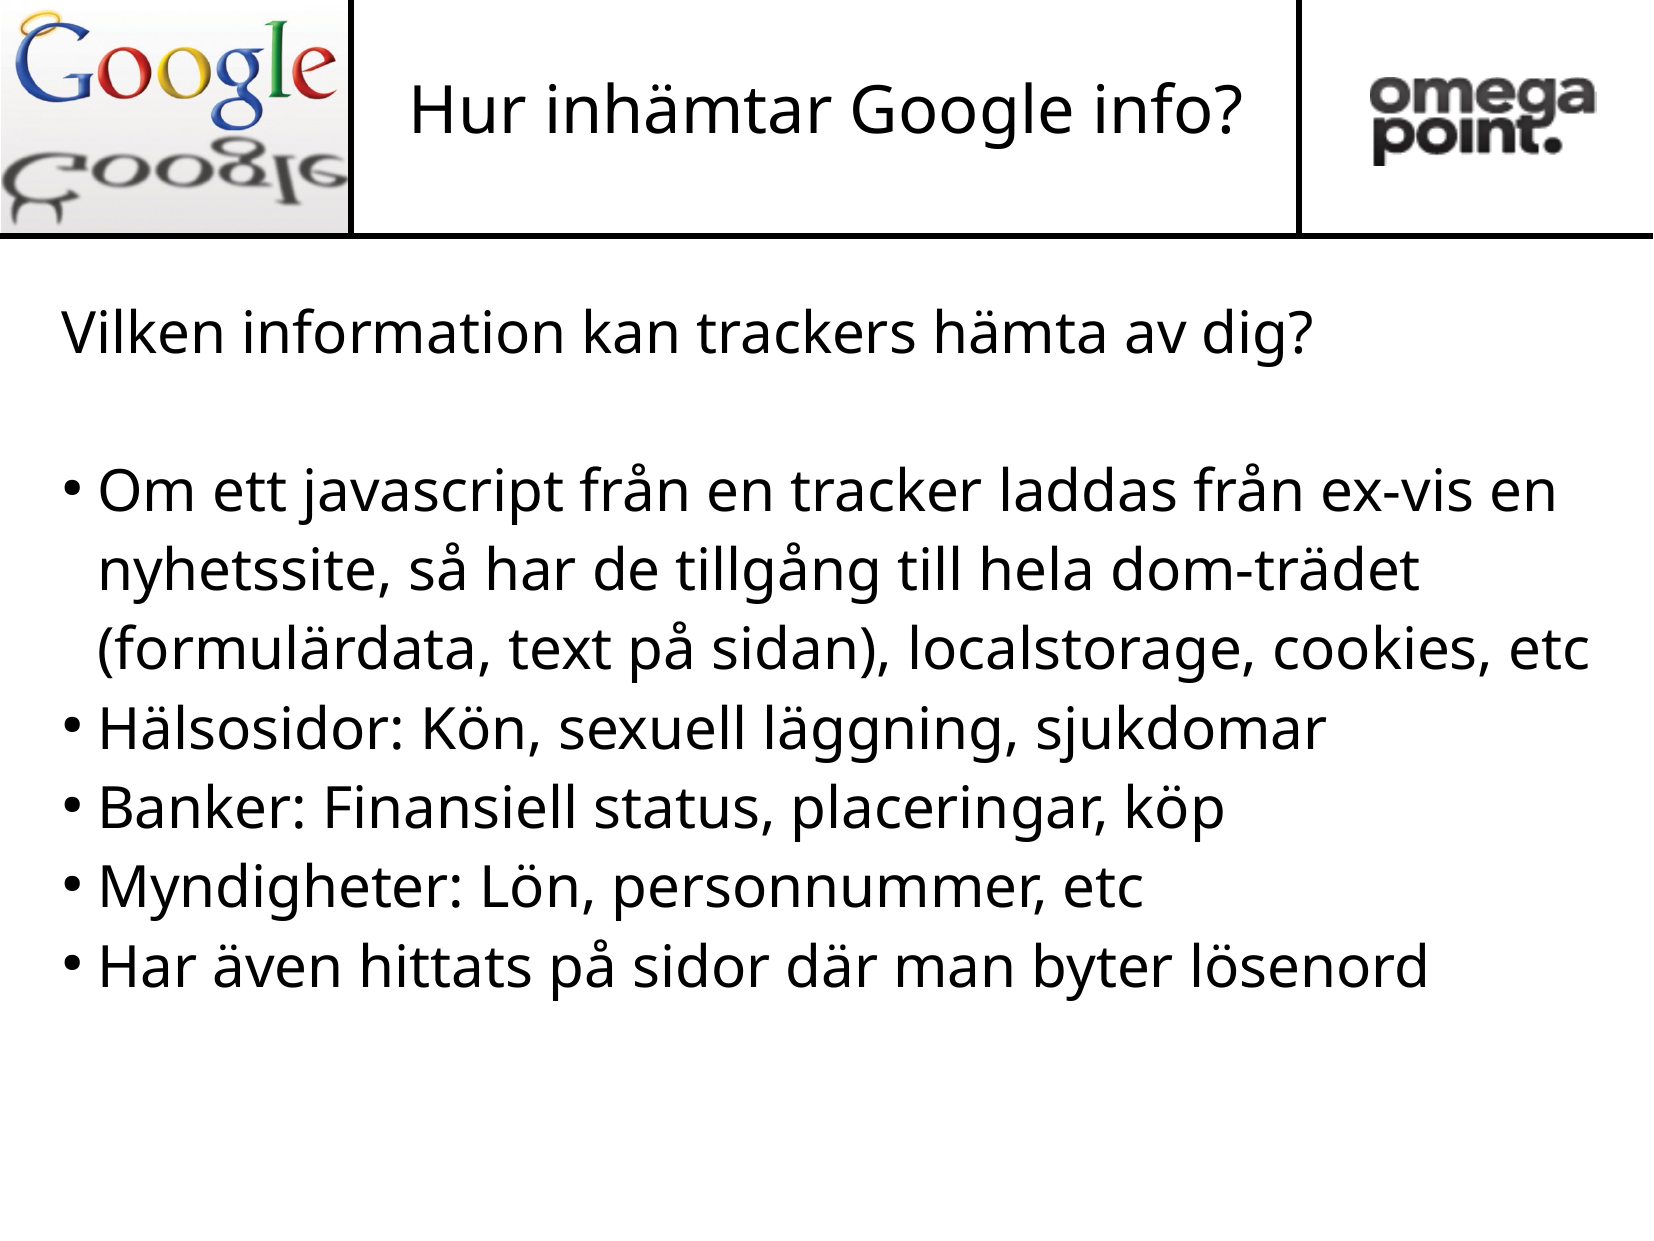

Hur inhämtar Google info?
Vilken information kan trackers hämta av dig?
Om ett javascript från en tracker laddas från ex-vis en nyhetssite, så har de tillgång till hela dom-trädet (formulärdata, text på sidan), localstorage, cookies, etc
Hälsosidor: Kön, sexuell läggning, sjukdomar
Banker: Finansiell status, placeringar, köp
Myndigheter: Lön, personnummer, etc
Har även hittats på sidor där man byter lösenord